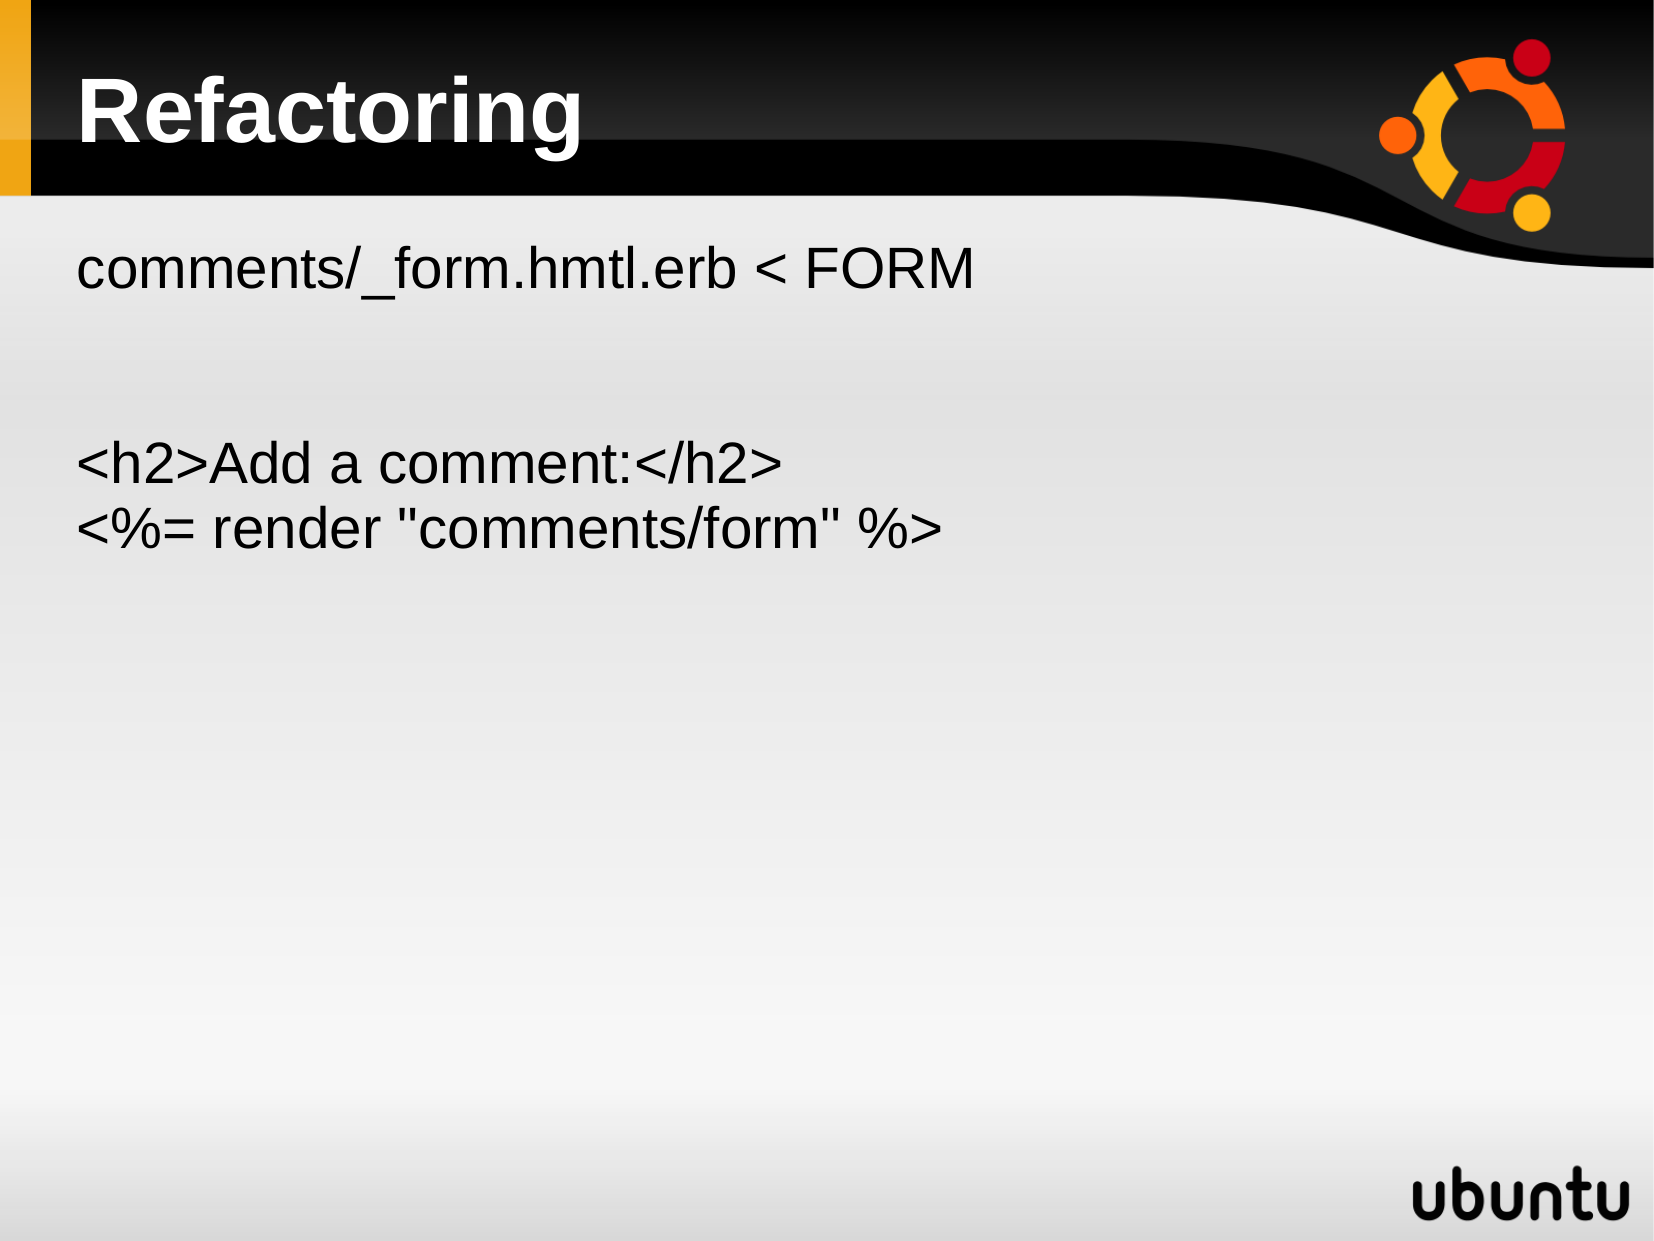

# Refactoring
comments/_form.hmtl.erb < FORM
<h2>Add a comment:</h2>
<%= render "comments/form" %>